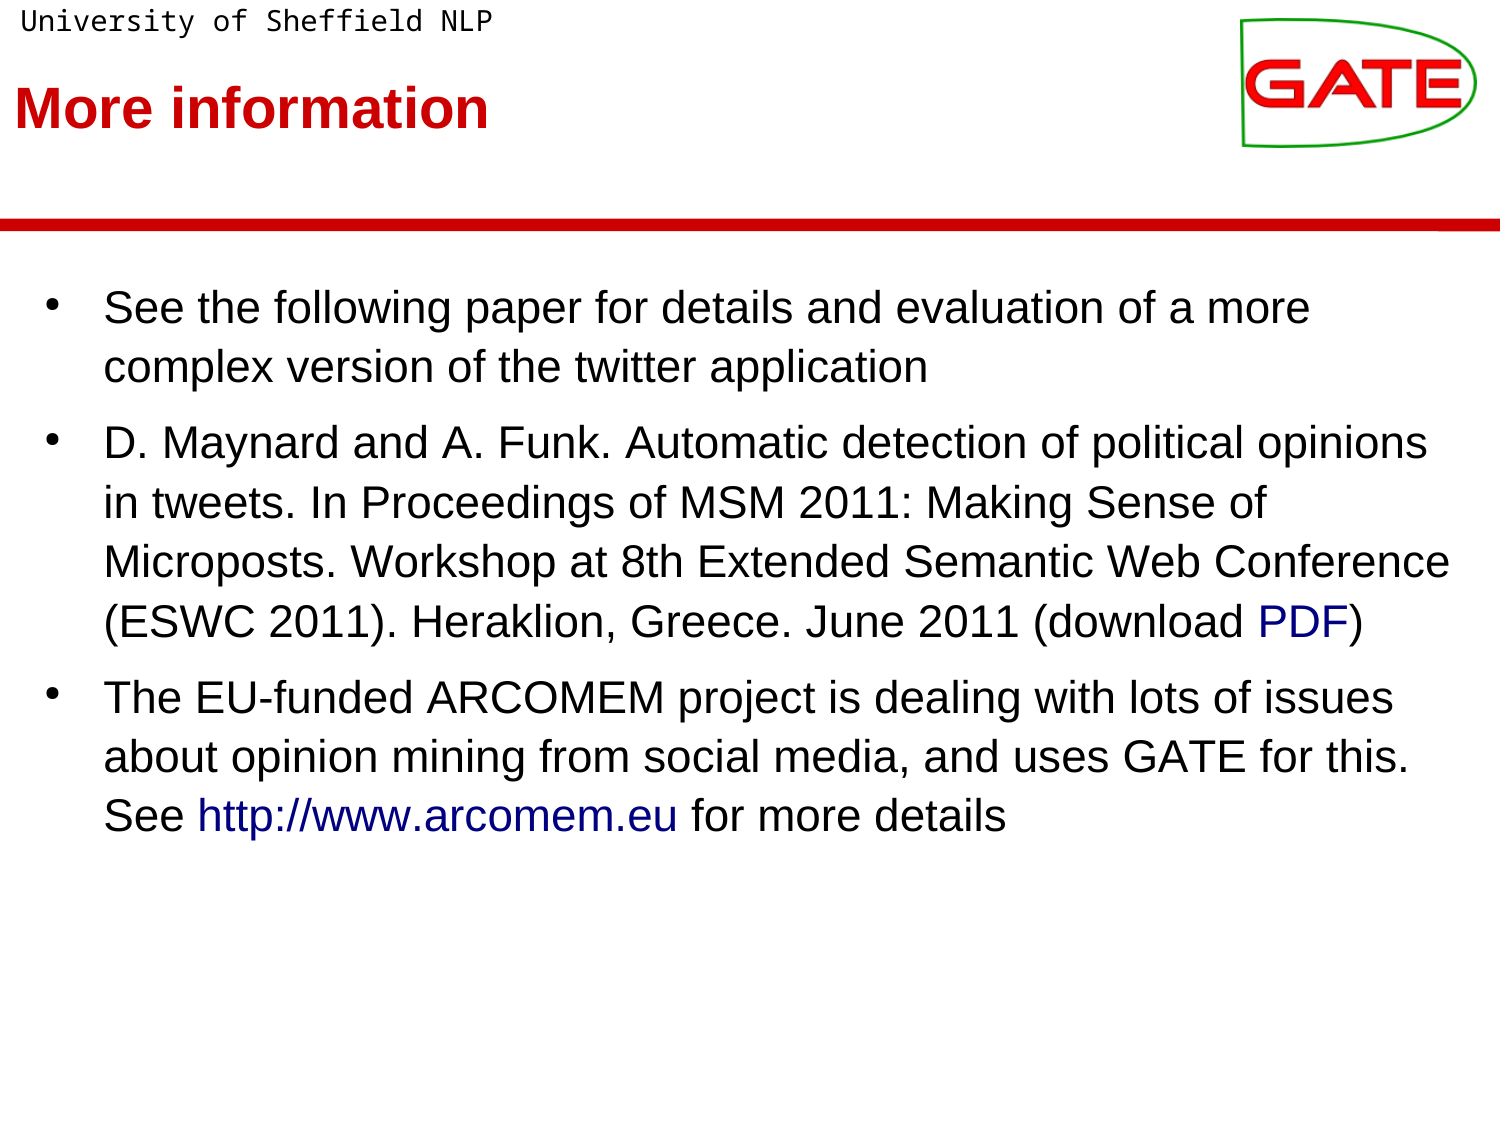

# More information
See the following paper for details and evaluation of a more complex version of the twitter application
D. Maynard and A. Funk. Automatic detection of political opinions in tweets. In Proceedings of MSM 2011: Making Sense of Microposts. Workshop at 8th Extended Semantic Web Conference (ESWC 2011). Heraklion, Greece. June 2011 (download PDF)
The EU-funded ARCOMEM project is dealing with lots of issues about opinion mining from social media, and uses GATE for this. See http://www.arcomem.eu for more details